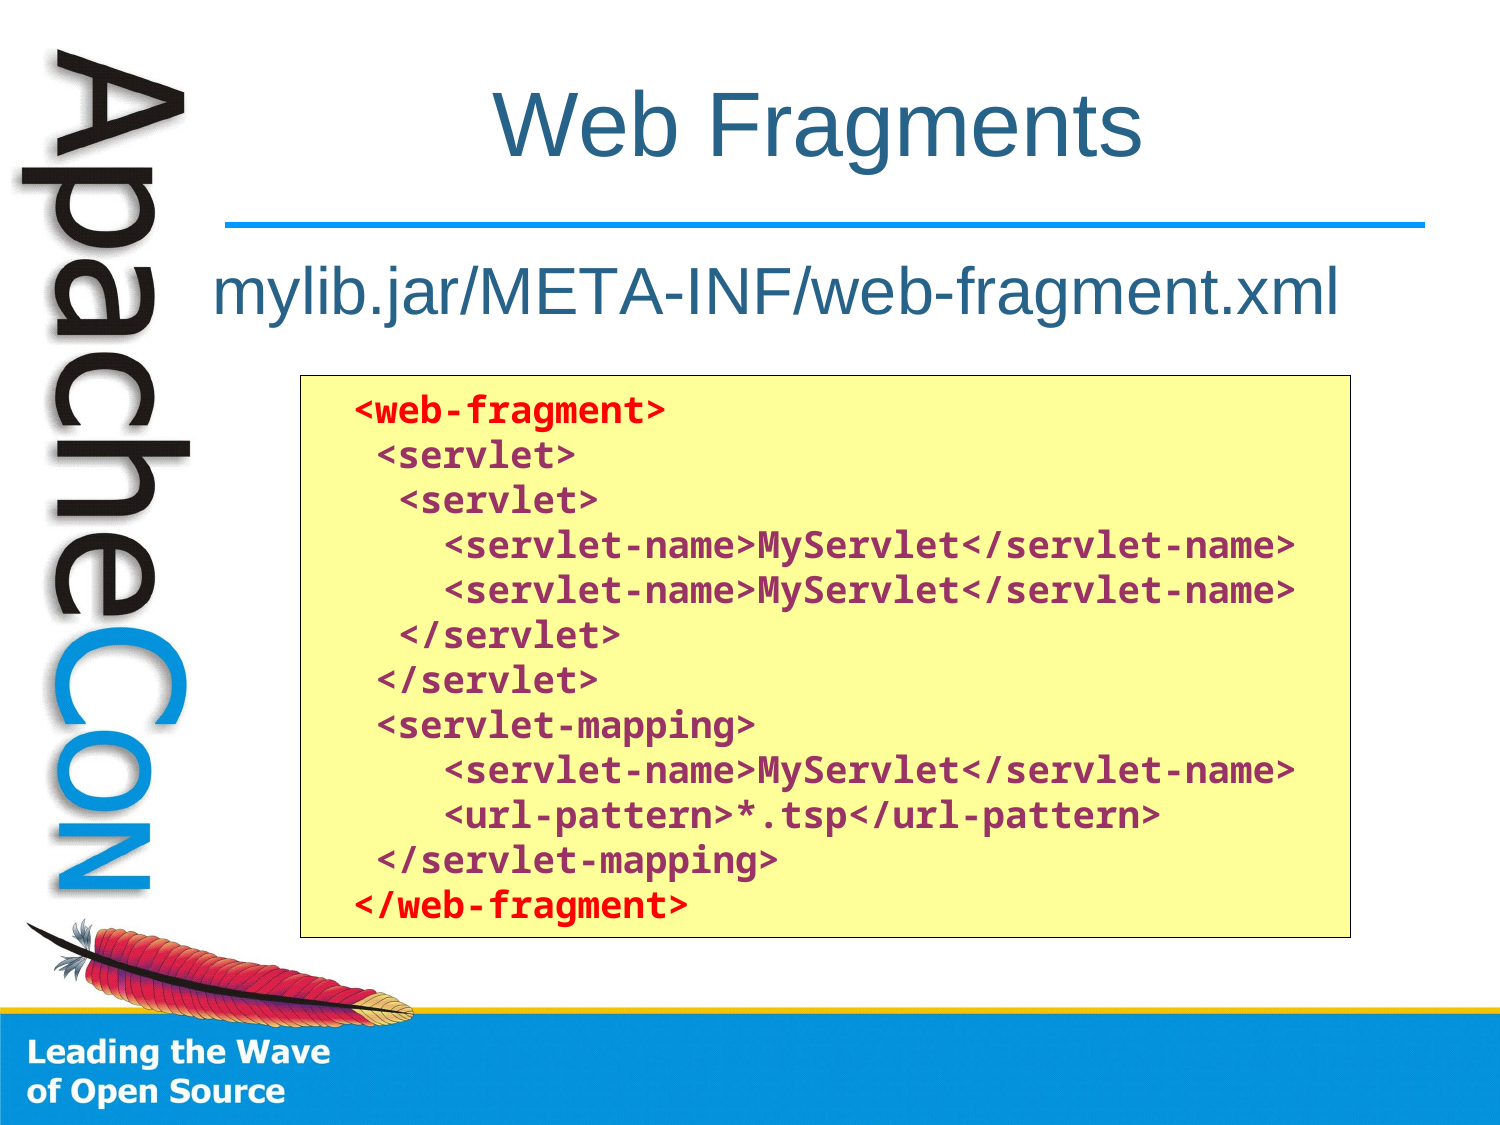

# Web Fragments
mylib.jar/META-INF/web-fragment.xml
<web-fragment>
 <servlet>
 <servlet>
 <servlet-name>MyServlet</servlet-name>
 <servlet-name>MyServlet</servlet-name>
 </servlet>
 </servlet>
 <servlet-mapping>
 <servlet-name>MyServlet</servlet-name>
 <url-pattern>*.tsp</url-pattern>
 </servlet-mapping>
</web-fragment>